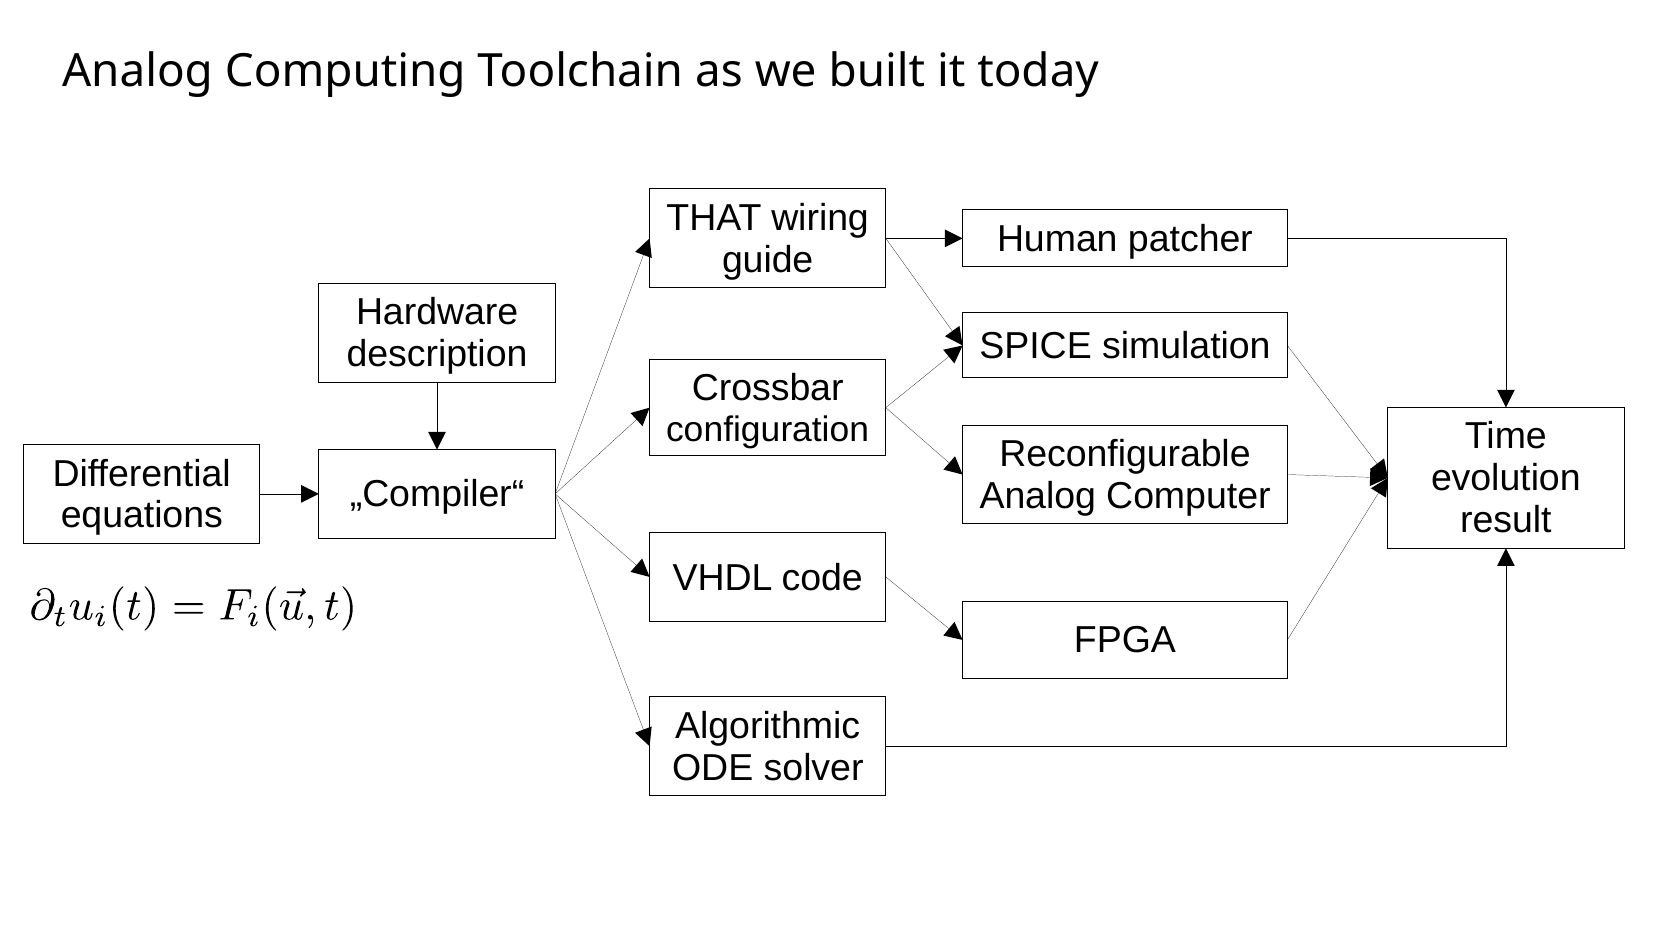

Analog Computing Toolchain as we built it today
THAT wiring guide
Human patcher
Hardware description
SPICE simulation
Crossbar configuration
Time evolution result
Reconfigurable Analog Computer
Differential equations
„Compiler“
VHDL code
FPGA
Algorithmic ODE solver